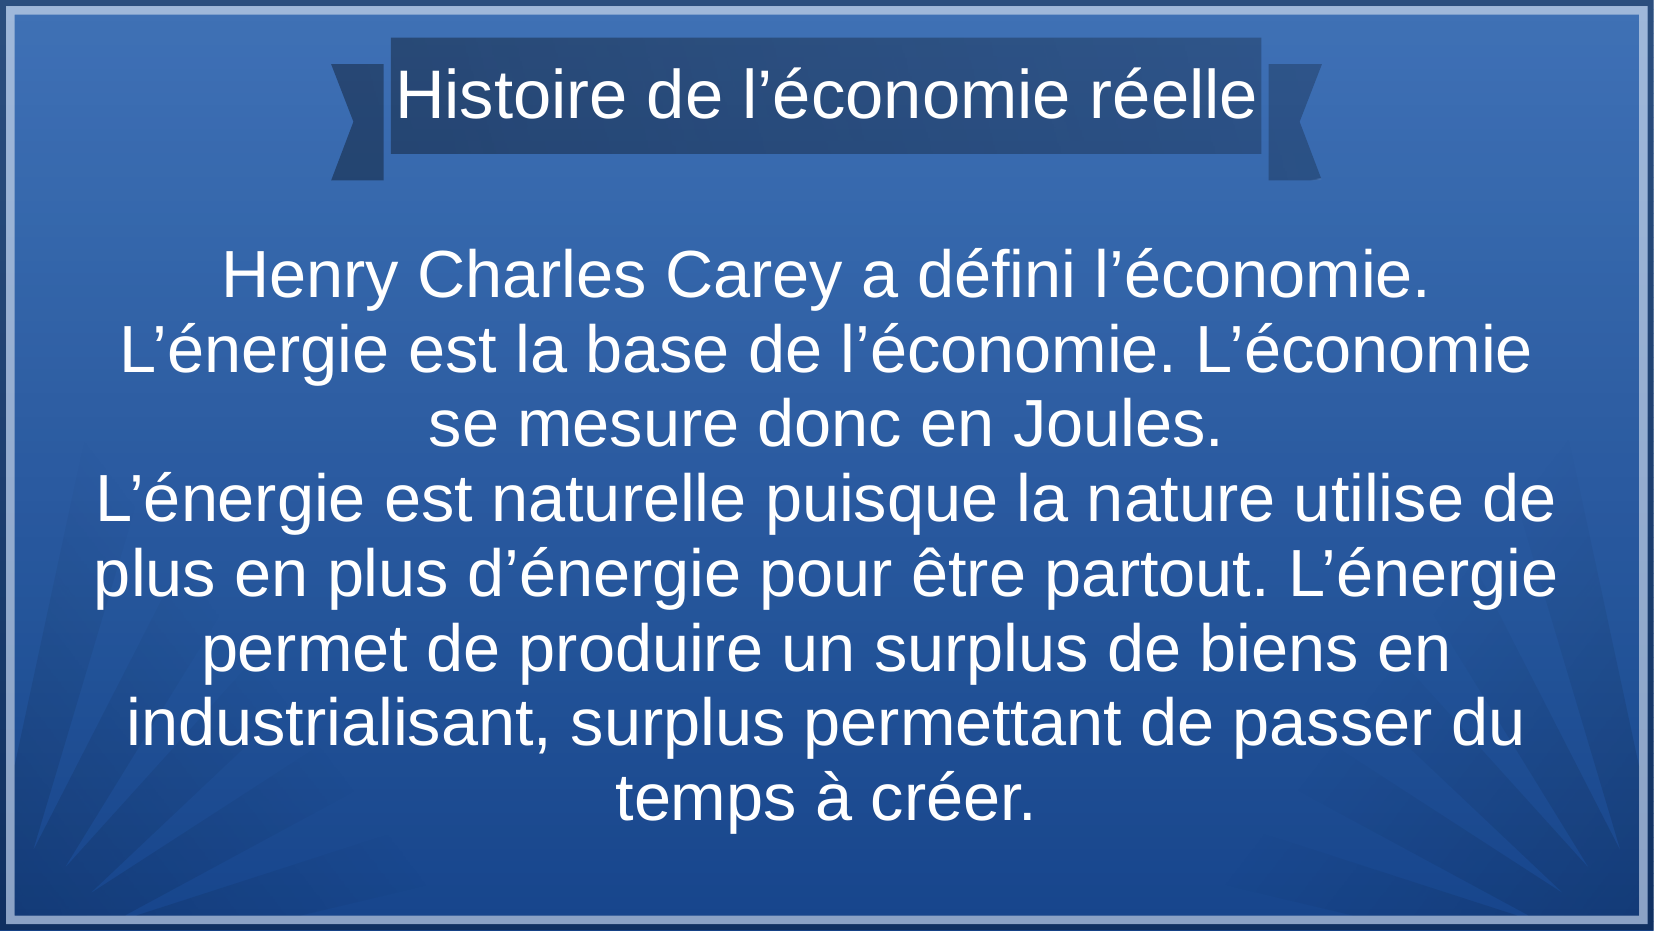

# Histoire de l’économie réelle
Henry Charles Carey a défini l’économie.
L’énergie est la base de l’économie. L’économie se mesure donc en Joules.
L’énergie est naturelle puisque la nature utilise de plus en plus d’énergie pour être partout. L’énergie permet de produire un surplus de biens en industrialisant, surplus permettant de passer du temps à créer.